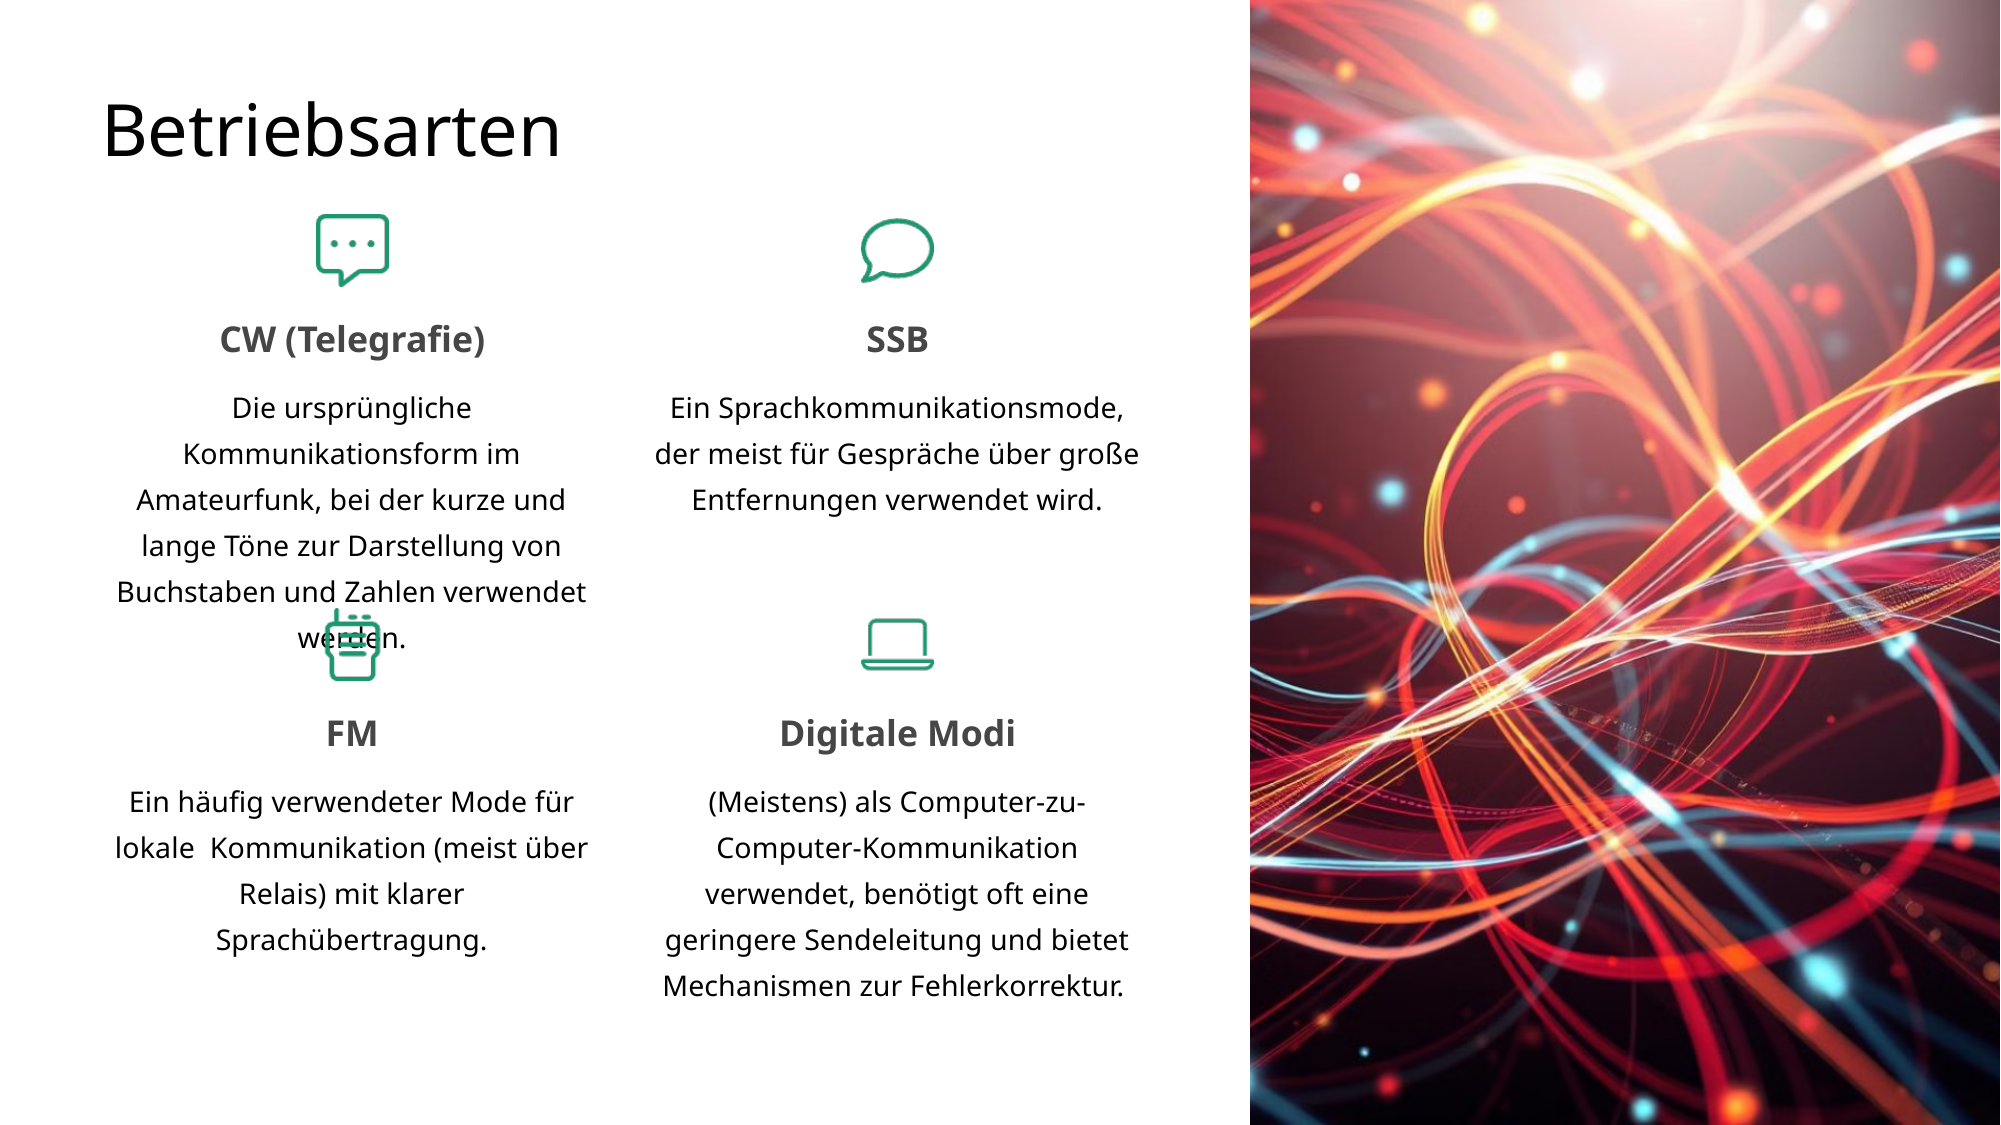

Betriebsarten
CW (Telegrafie)
SSB
Die ursprüngliche Kommunikationsform im Amateurfunk, bei der kurze und lange Töne zur Darstellung von Buchstaben und Zahlen verwendet werden.
Ein Sprachkommunikationsmode, der meist für Gespräche über große Entfernungen verwendet wird.
FM
Digitale Modi
Ein häufig verwendeter Mode für lokale Kommunikation (meist über Relais) mit klarer Sprachübertragung.
(Meistens) als Computer-zu-Computer-Kommunikation verwendet, benötigt oft eine geringere Sendeleitung und bietet Mechanismen zur Fehlerkorrektur.